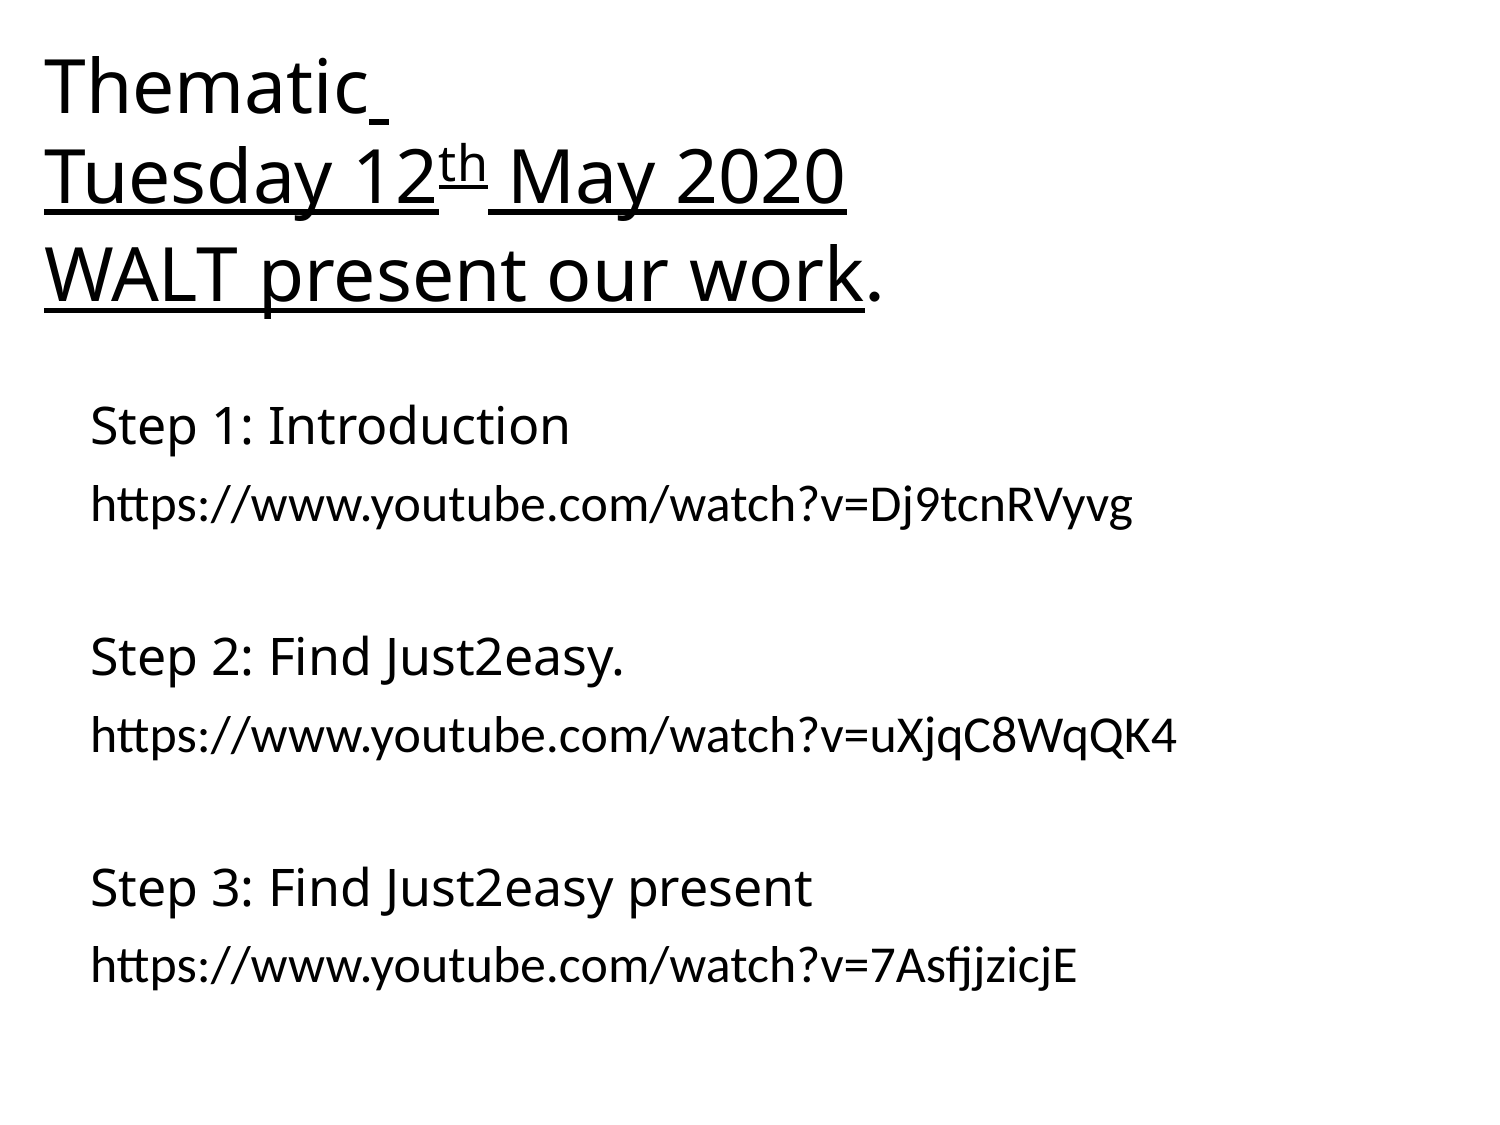

# Thematic Tuesday 12th May 2020 WALT present our work.
Step 1: Introduction
https://www.youtube.com/watch?v=Dj9tcnRVyvg
Step 2: Find Just2easy.
https://www.youtube.com/watch?v=uXjqC8WqQK4
Step 3: Find Just2easy present
https://www.youtube.com/watch?v=7AsfjjzicjE